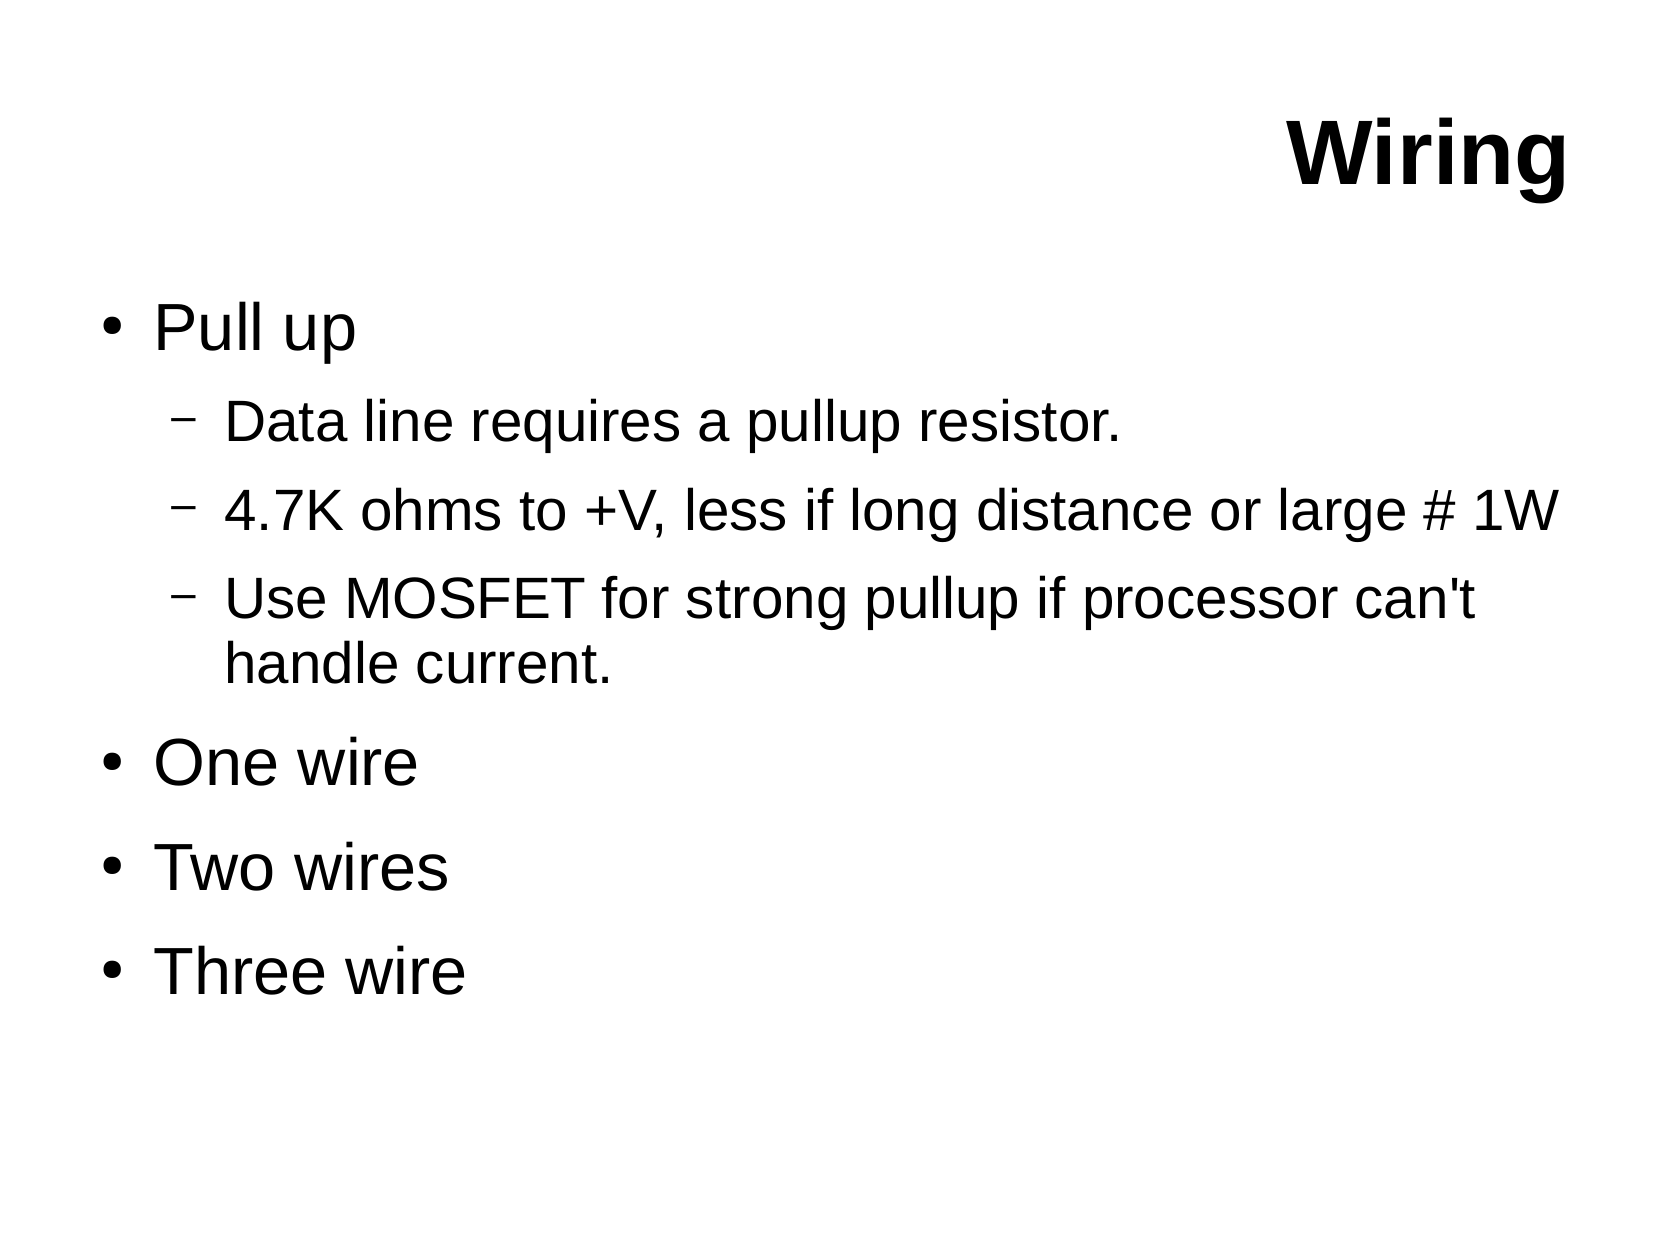

# Wiring
Pull up
Data line requires a pullup resistor.
4.7K ohms to +V, less if long distance or large # 1W
Use MOSFET for strong pullup if processor can't handle current.
One wire
Two wires
Three wire